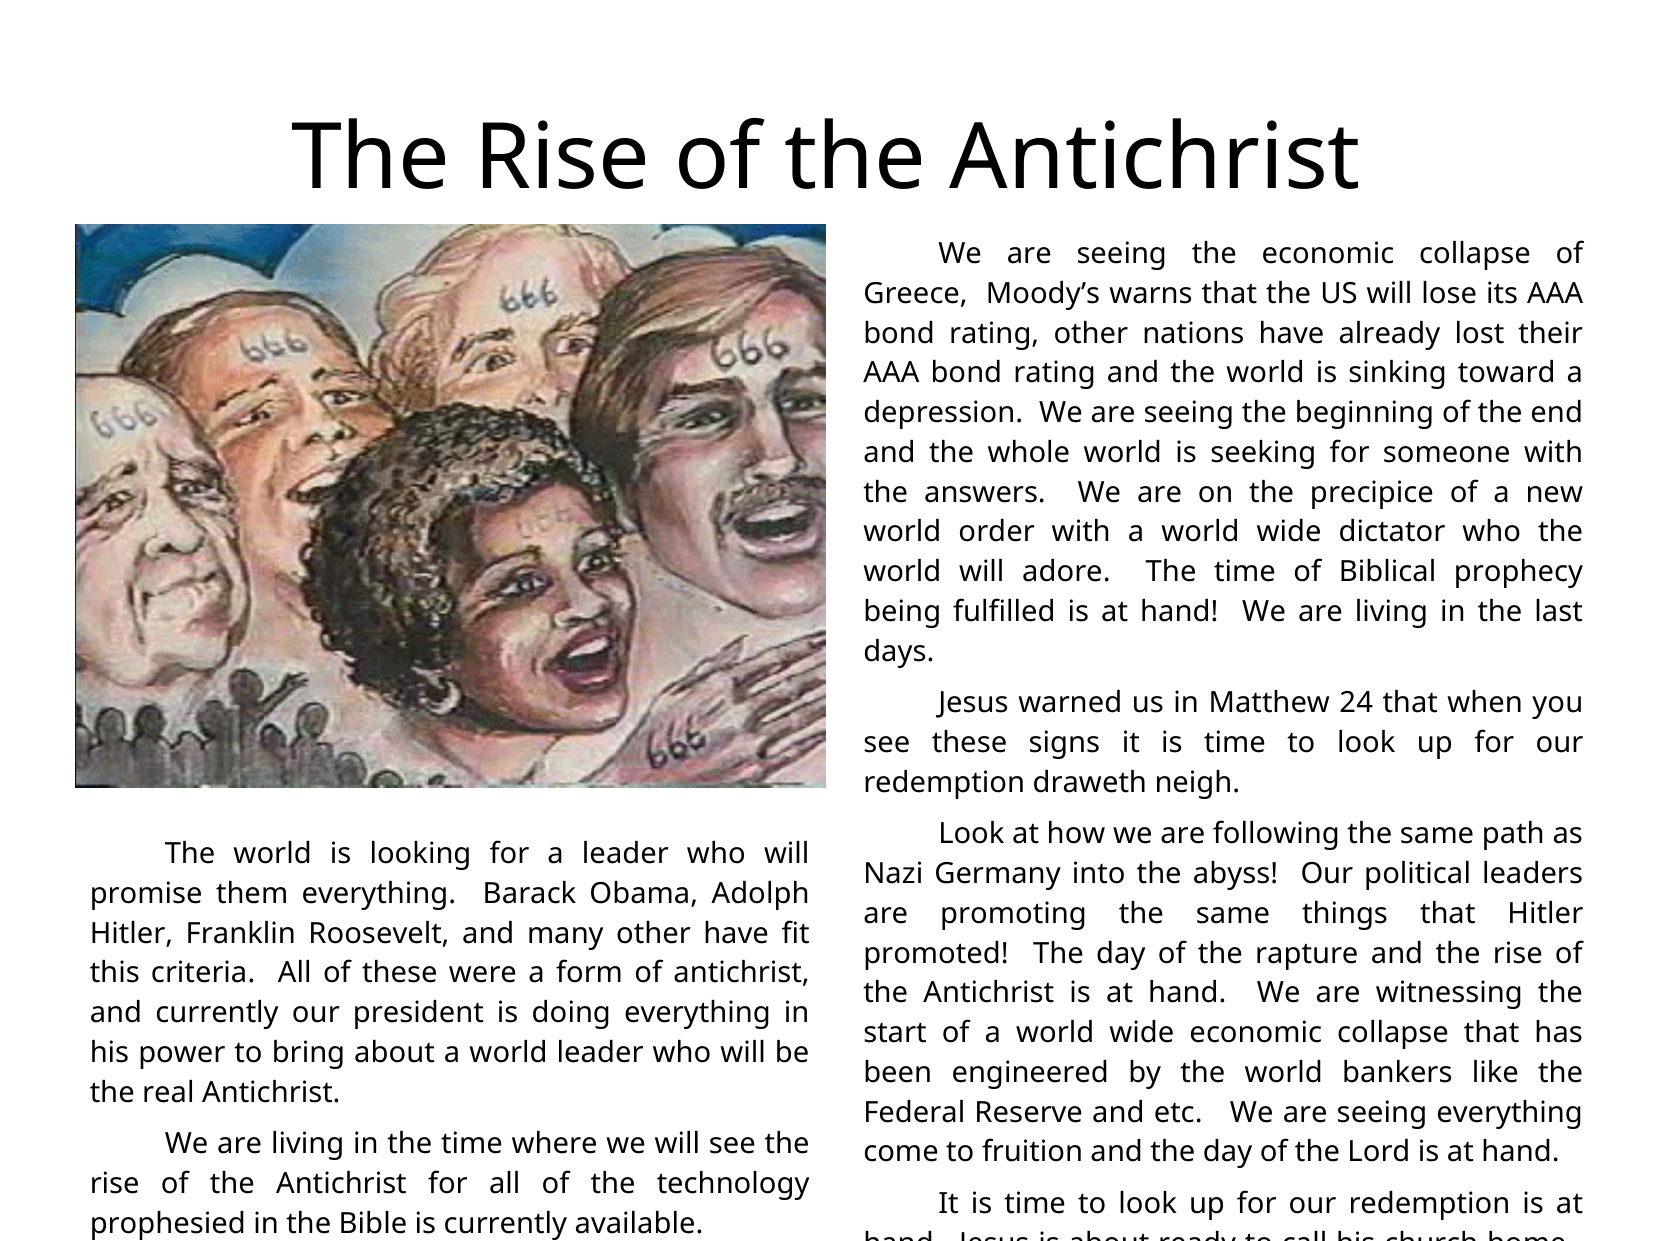

# The Rise of the Antichrist
We are seeing the economic collapse of Greece, Moody’s warns that the US will lose its AAA bond rating, other nations have already lost their AAA bond rating and the world is sinking toward a depression. We are seeing the beginning of the end and the whole world is seeking for someone with the answers. We are on the precipice of a new world order with a world wide dictator who the world will adore. The time of Biblical prophecy being fulfilled is at hand! We are living in the last days.
Jesus warned us in Matthew 24 that when you see these signs it is time to look up for our redemption draweth neigh.
Look at how we are following the same path as Nazi Germany into the abyss! Our political leaders are promoting the same things that Hitler promoted! The day of the rapture and the rise of the Antichrist is at hand. We are witnessing the start of a world wide economic collapse that has been engineered by the world bankers like the Federal Reserve and etc. We are seeing everything come to fruition and the day of the Lord is at hand.
It is time to look up for our redemption is at hand. Jesus is about ready to call his church home. Are you going to rise to meet him in the air?
The world is looking for a leader who will promise them everything. Barack Obama, Adolph Hitler, Franklin Roosevelt, and many other have fit this criteria. All of these were a form of antichrist, and currently our president is doing everything in his power to bring about a world leader who will be the real Antichrist.
We are living in the time where we will see the rise of the Antichrist for all of the technology prophesied in the Bible is currently available.